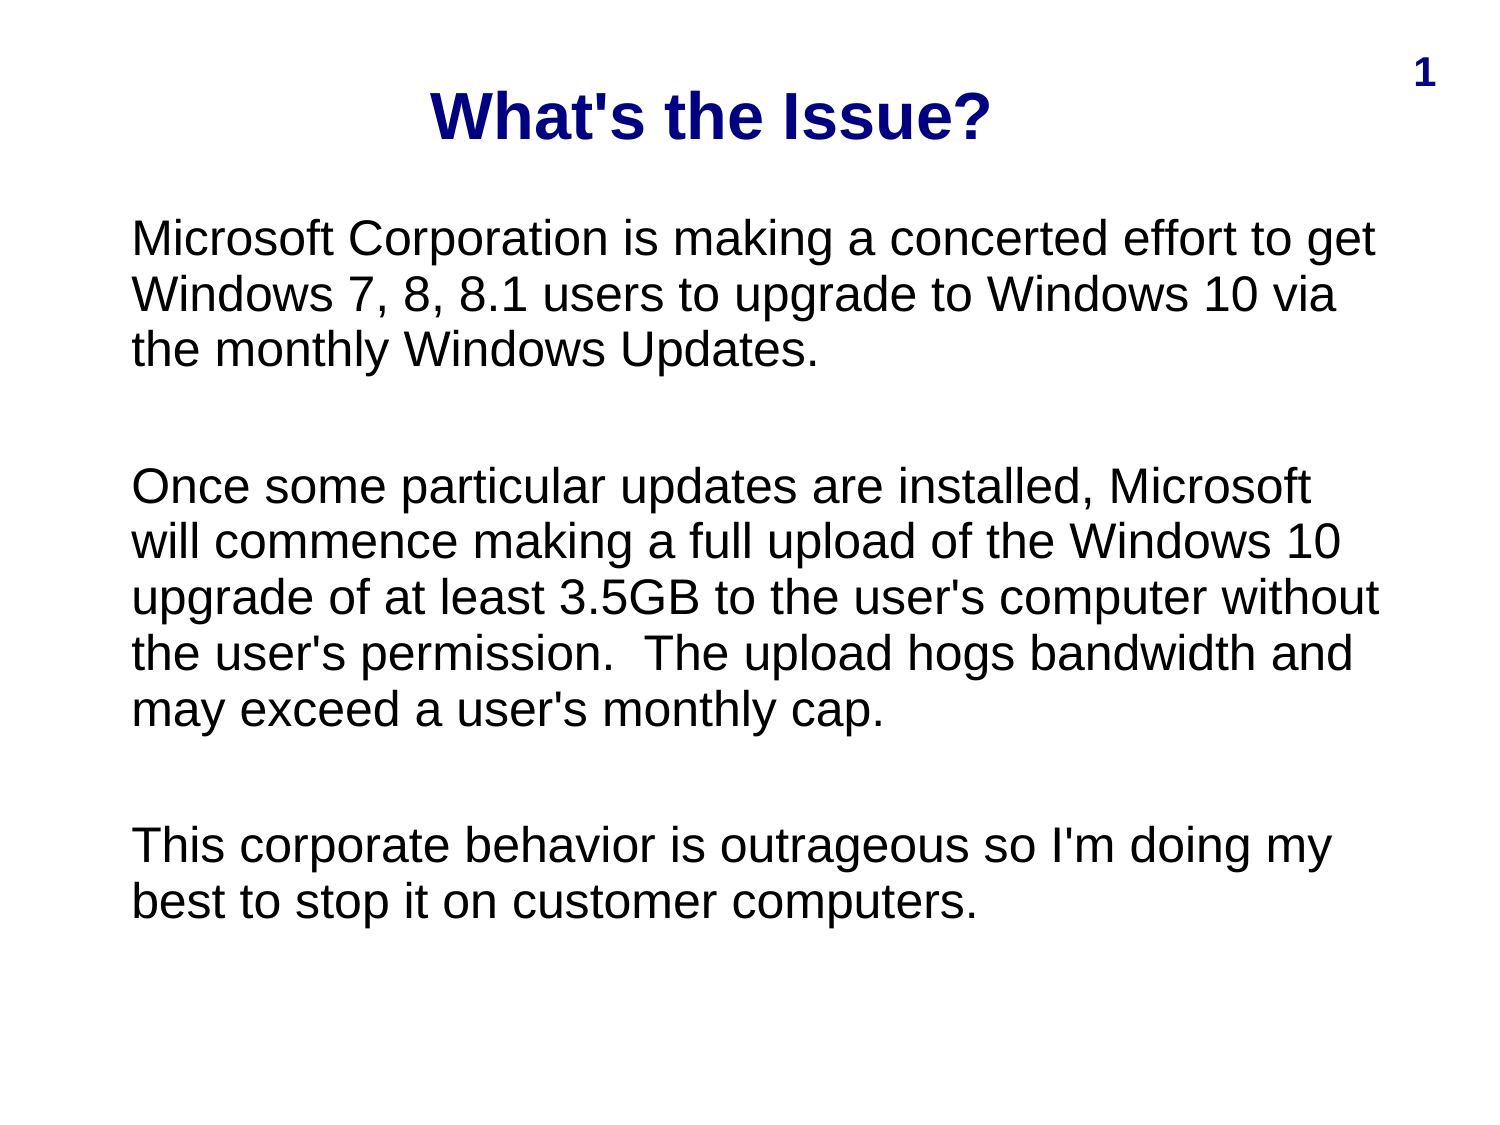

1
# What's the Issue?
Microsoft Corporation is making a concerted effort to get Windows 7, 8, 8.1 users to upgrade to Windows 10 via the monthly Windows Updates.
Once some particular updates are installed, Microsoft will commence making a full upload of the Windows 10 upgrade of at least 3.5GB to the user's computer without the user's permission. The upload hogs bandwidth and may exceed a user's monthly cap.
This corporate behavior is outrageous so I'm doing my best to stop it on customer computers.